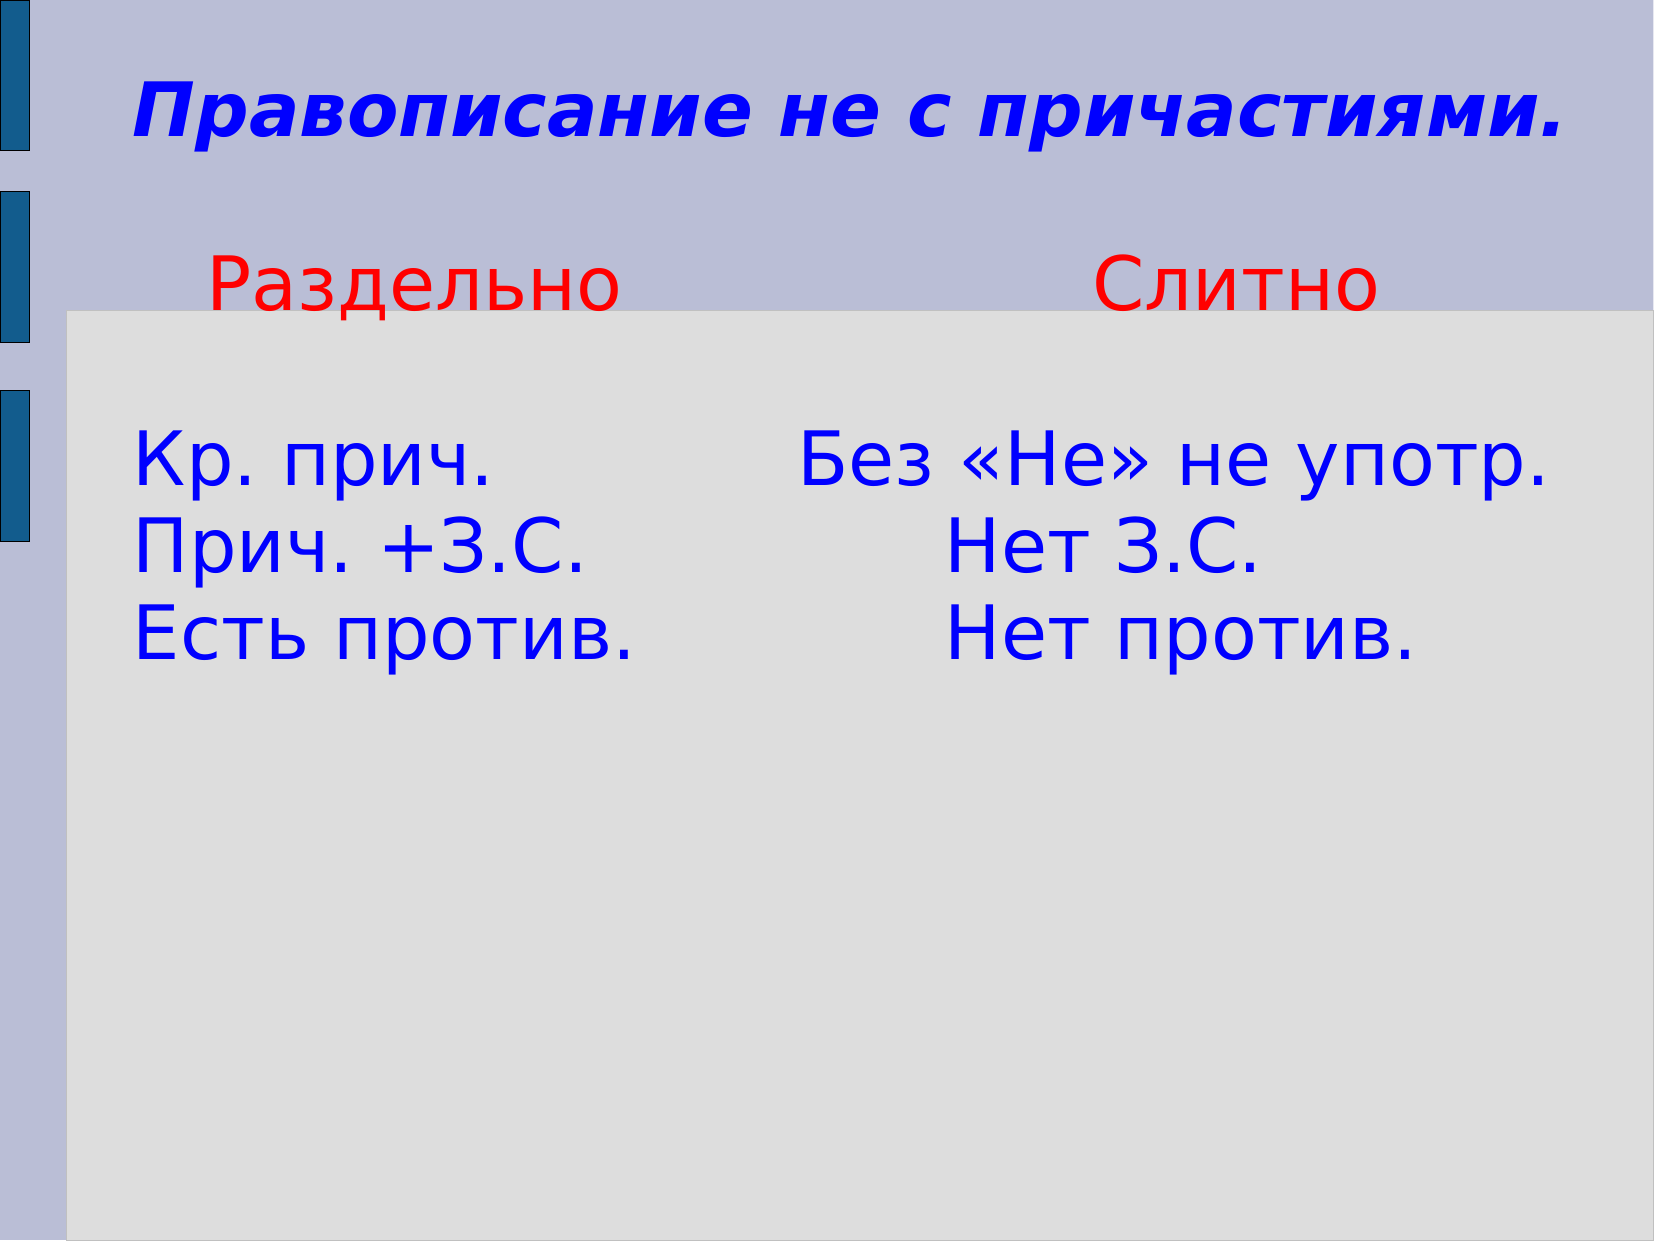

Правописание не с причастиями.
	Раздельно							Слитно
Кр. прич.					Без «Не» не употр.
Прич. +З.С.					Нет З.С.
Есть против.					Нет против.